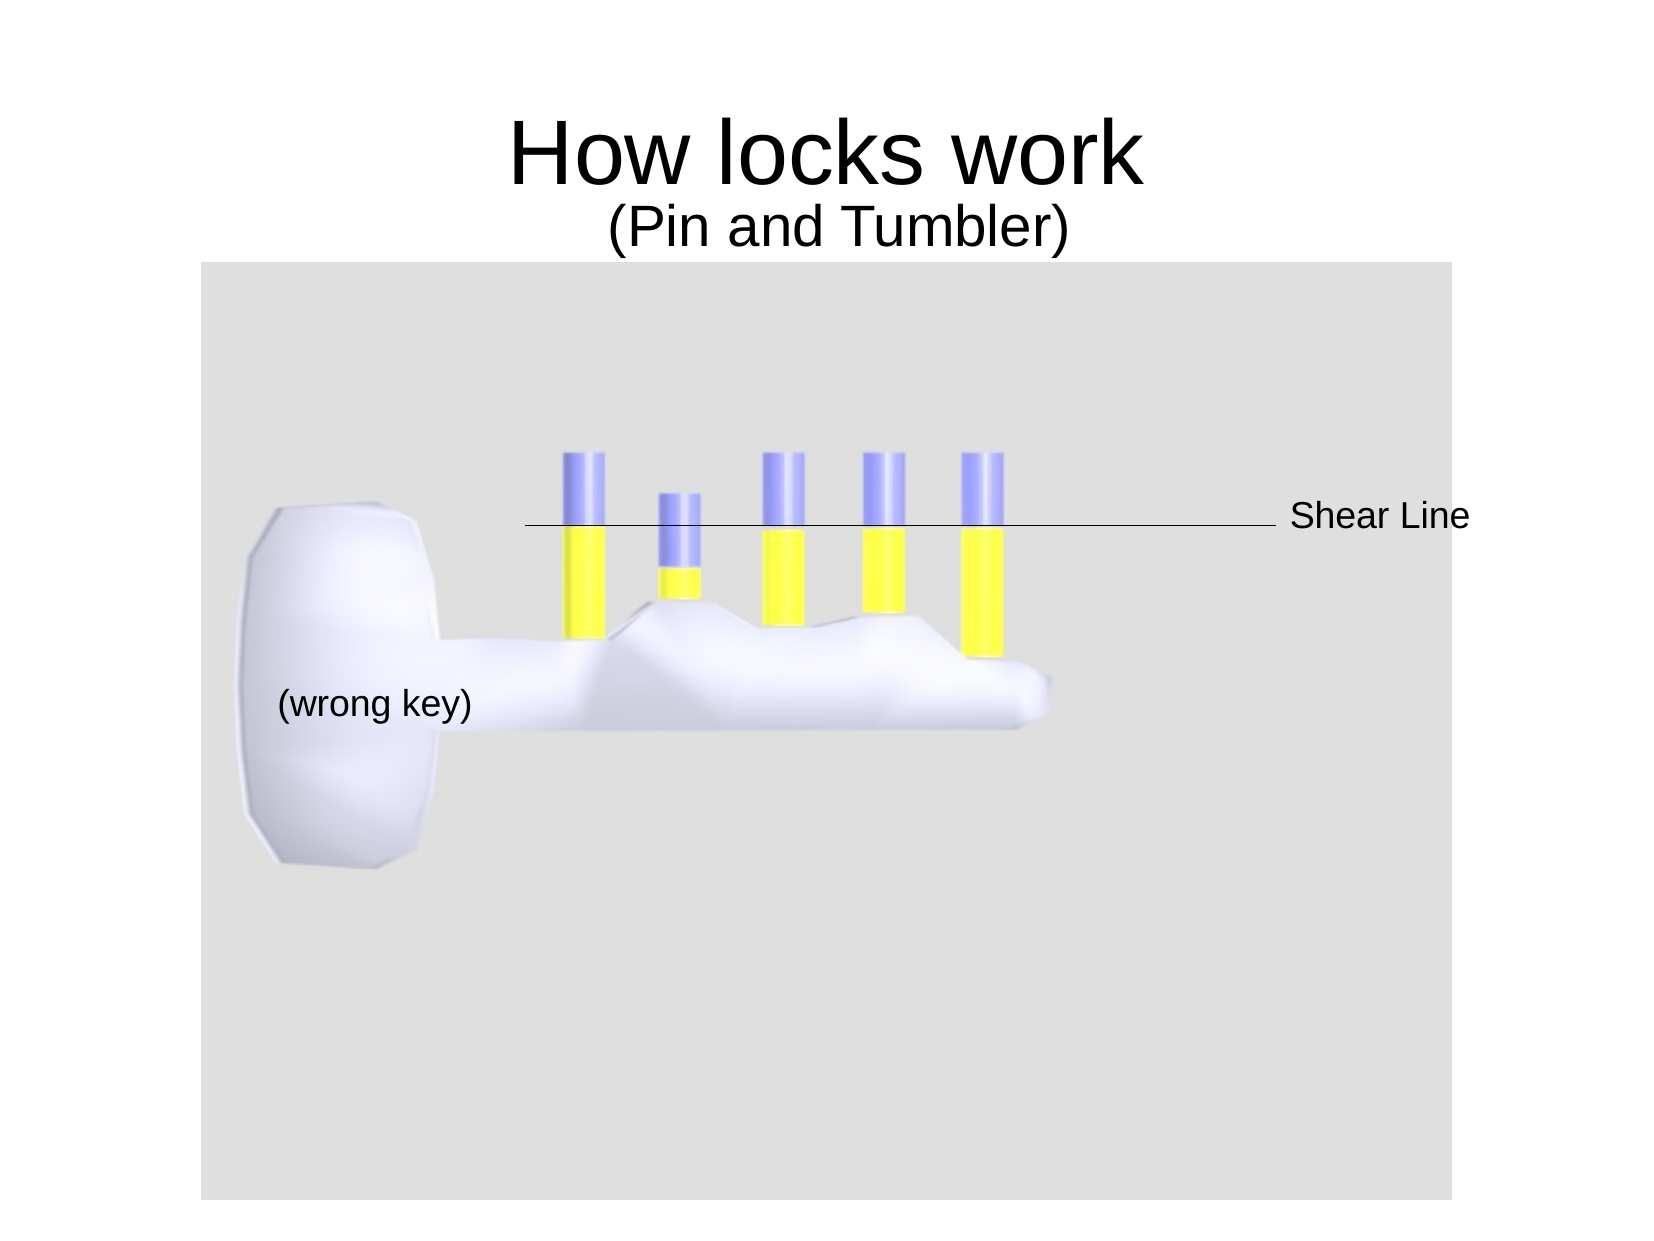

# How locks work
(Pin and Tumbler)
Shear Line
(wrong key)